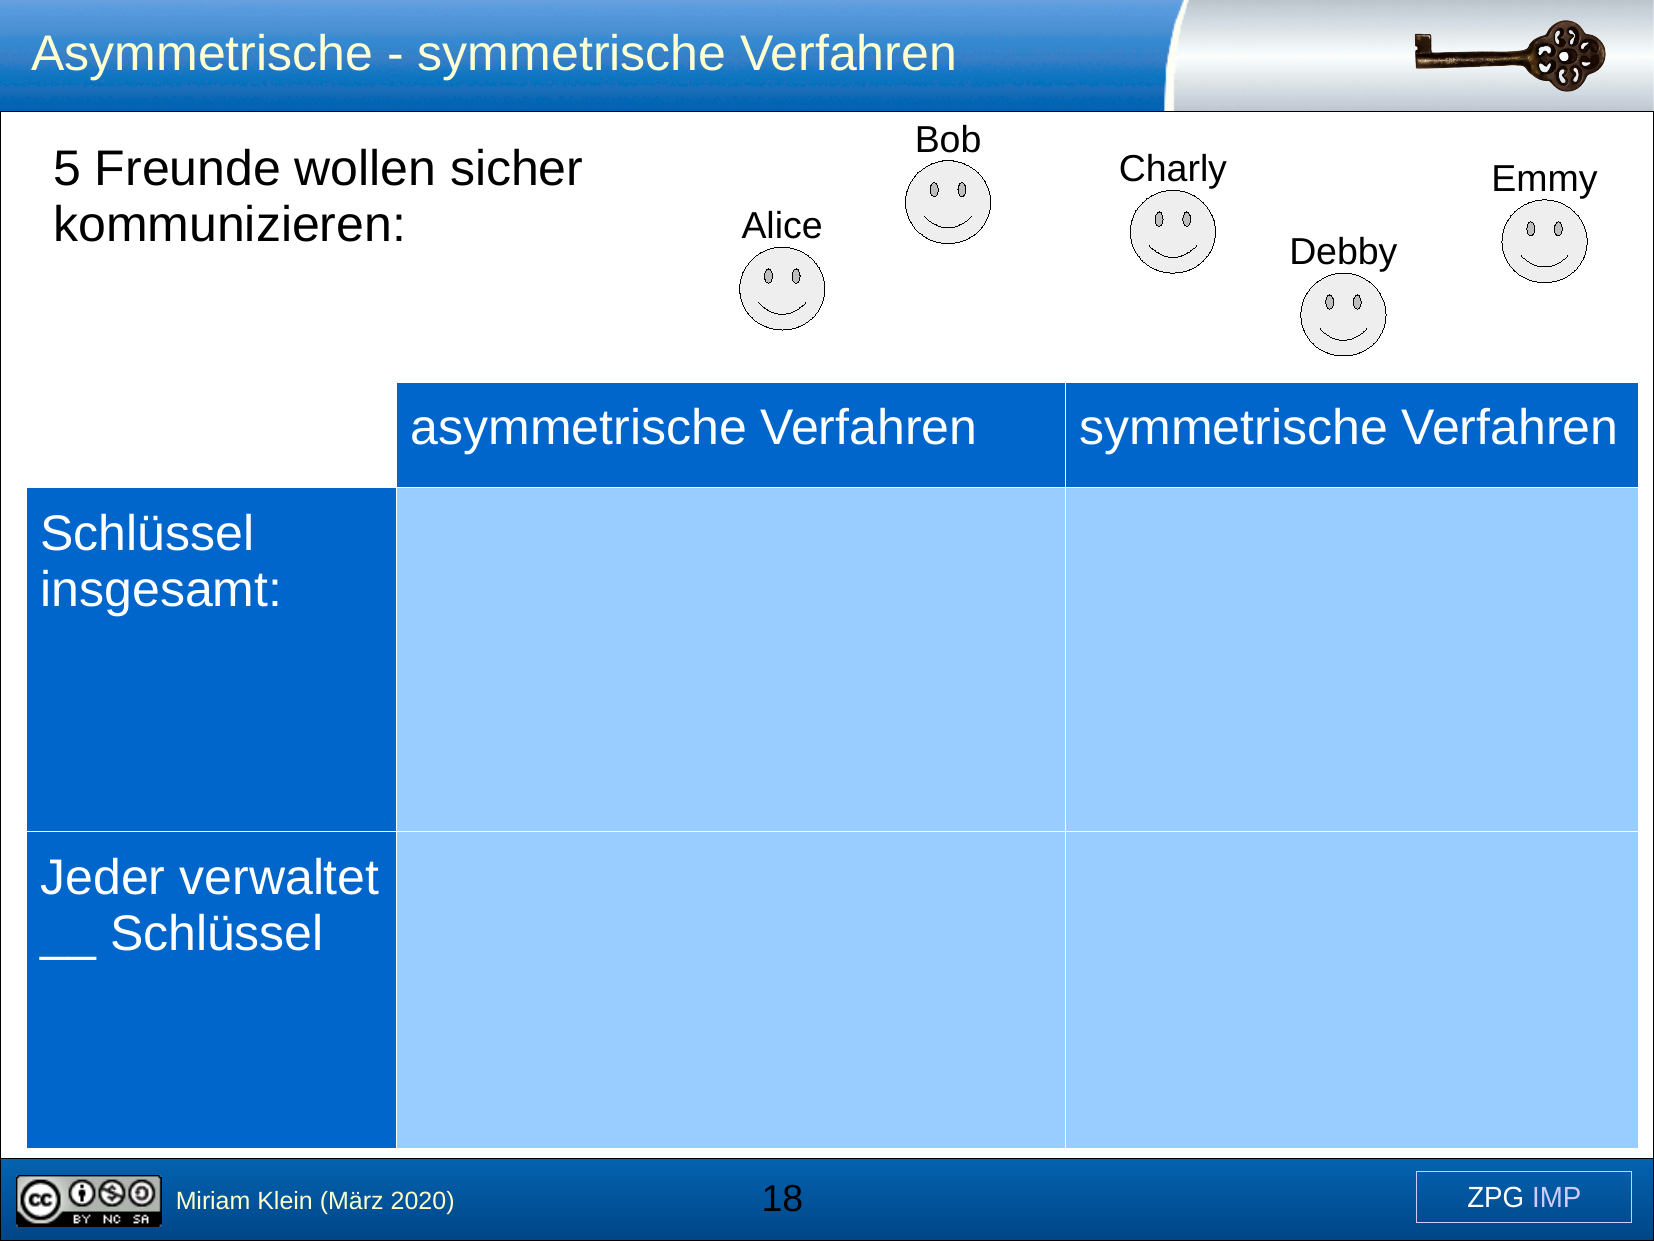

# Asymmetrische - symmetrische Verfahren
5 Freunde wollen sicher kommunizieren:
Bob
Charly
Emmy
Alice
Debby
| | asymmetrische Verfahren | symmetrische Verfahren |
| --- | --- | --- |
| Schlüssel insgesamt: | | |
| Jeder verwaltet \_\_ Schlüssel | | |
18